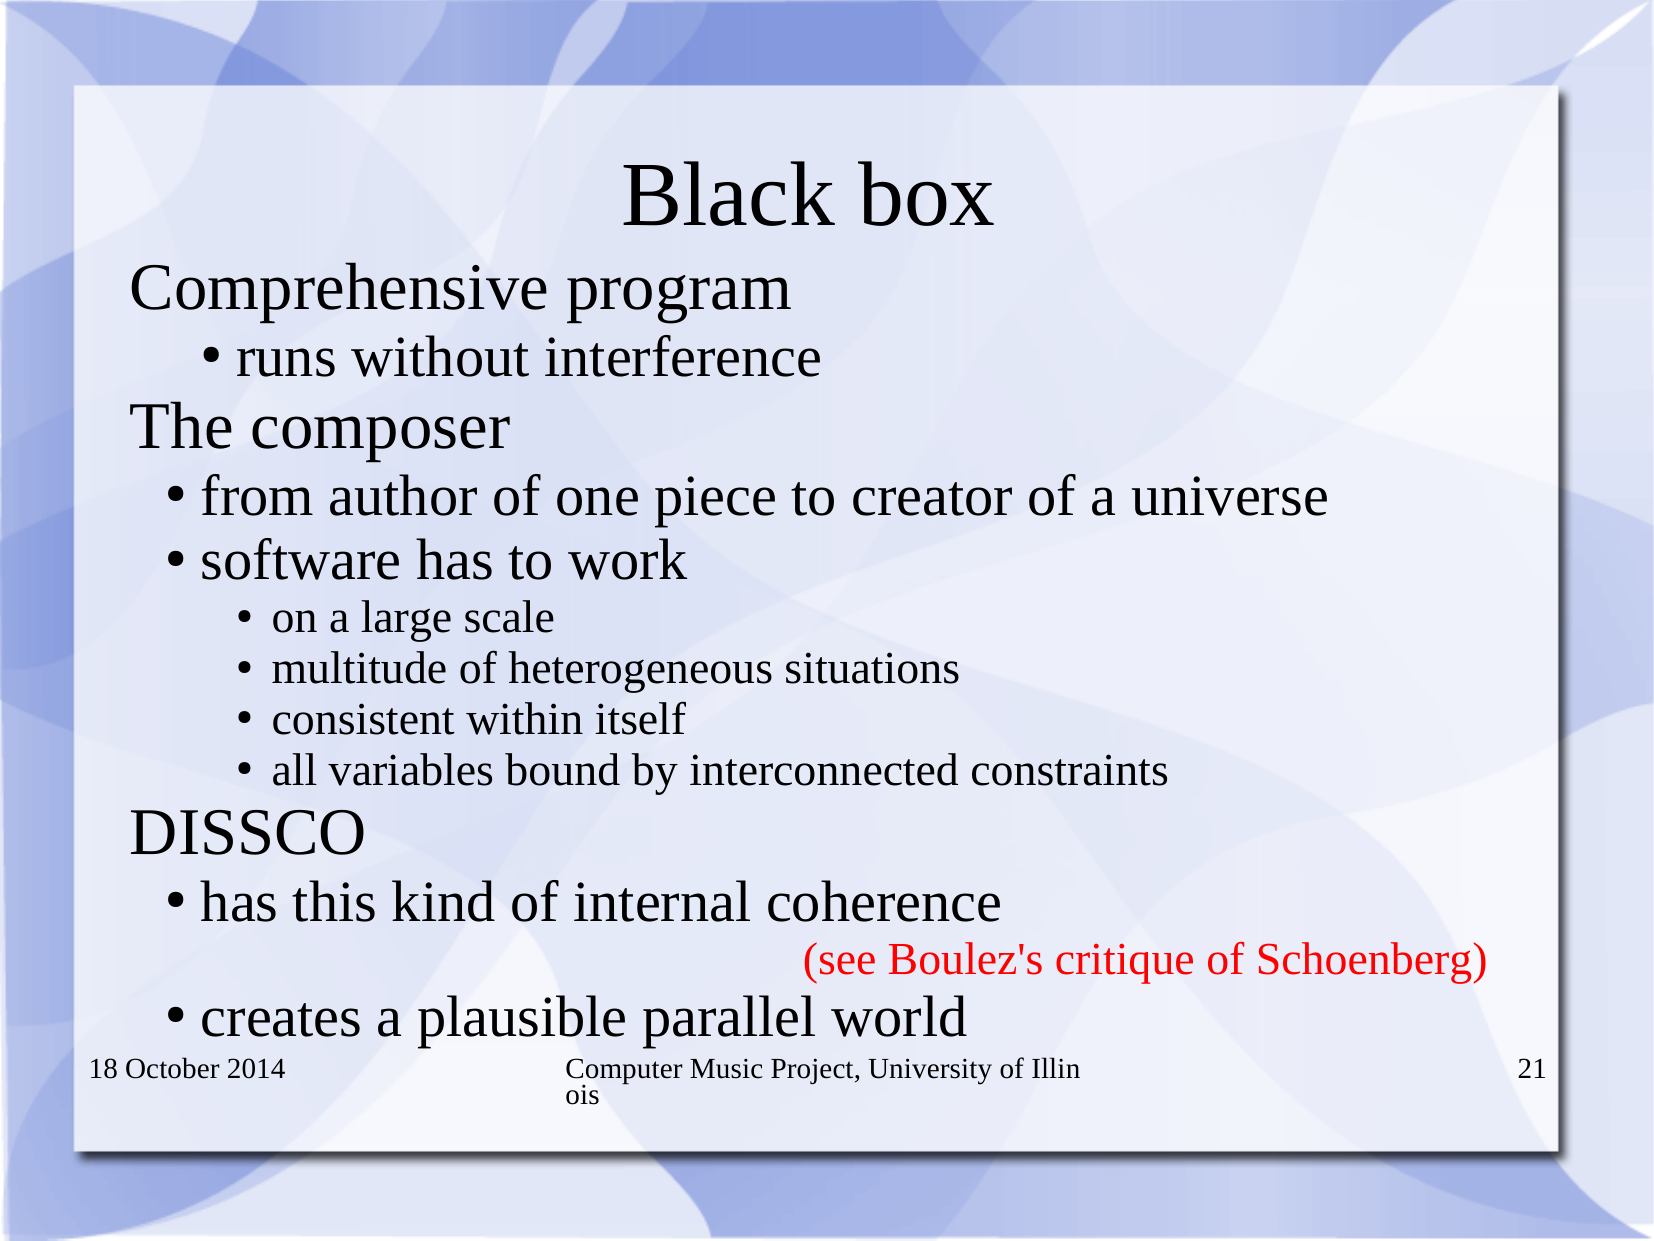

# Black box
Comprehensive program
runs without interference
The composer
from author of one piece to creator of a universe
software has to work
on a large scale
multitude of heterogeneous situations
consistent within itself
all variables bound by interconnected constraints
DISSCO
has this kind of internal coherence
					(see Boulez's critique of Schoenberg)
creates a plausible parallel world
18 October 2014
Computer Music Project, University of Illinois
21